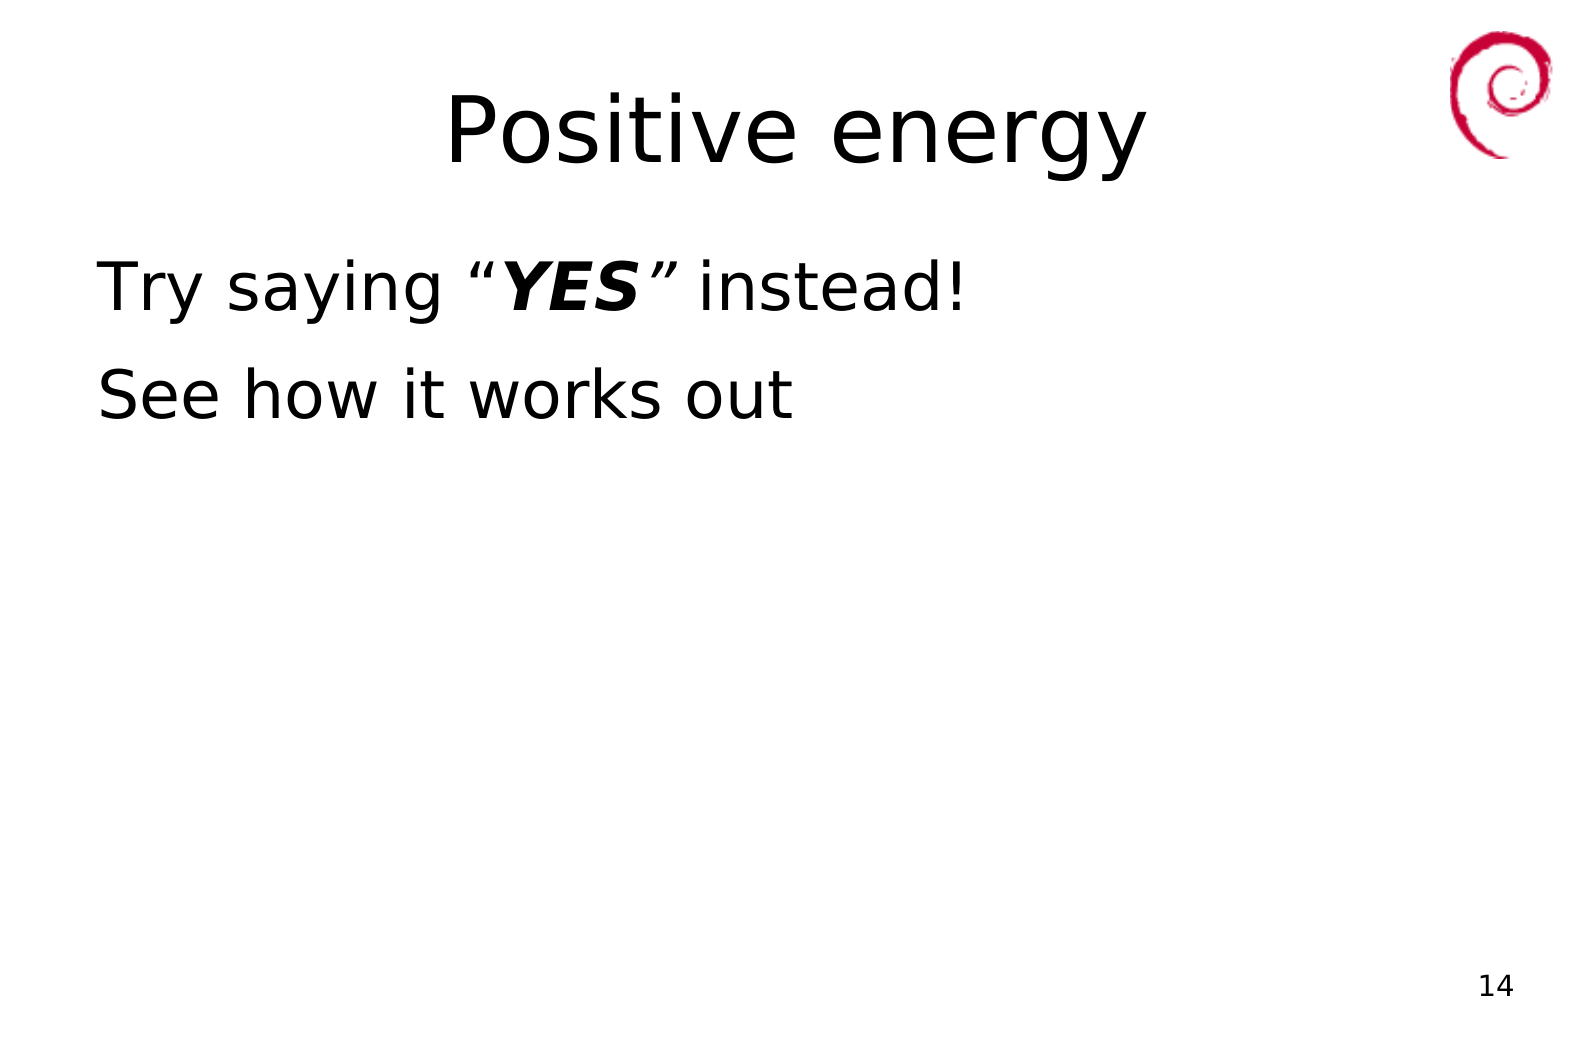

# Positive energy
Try saying “YES” instead!
See how it works out
14